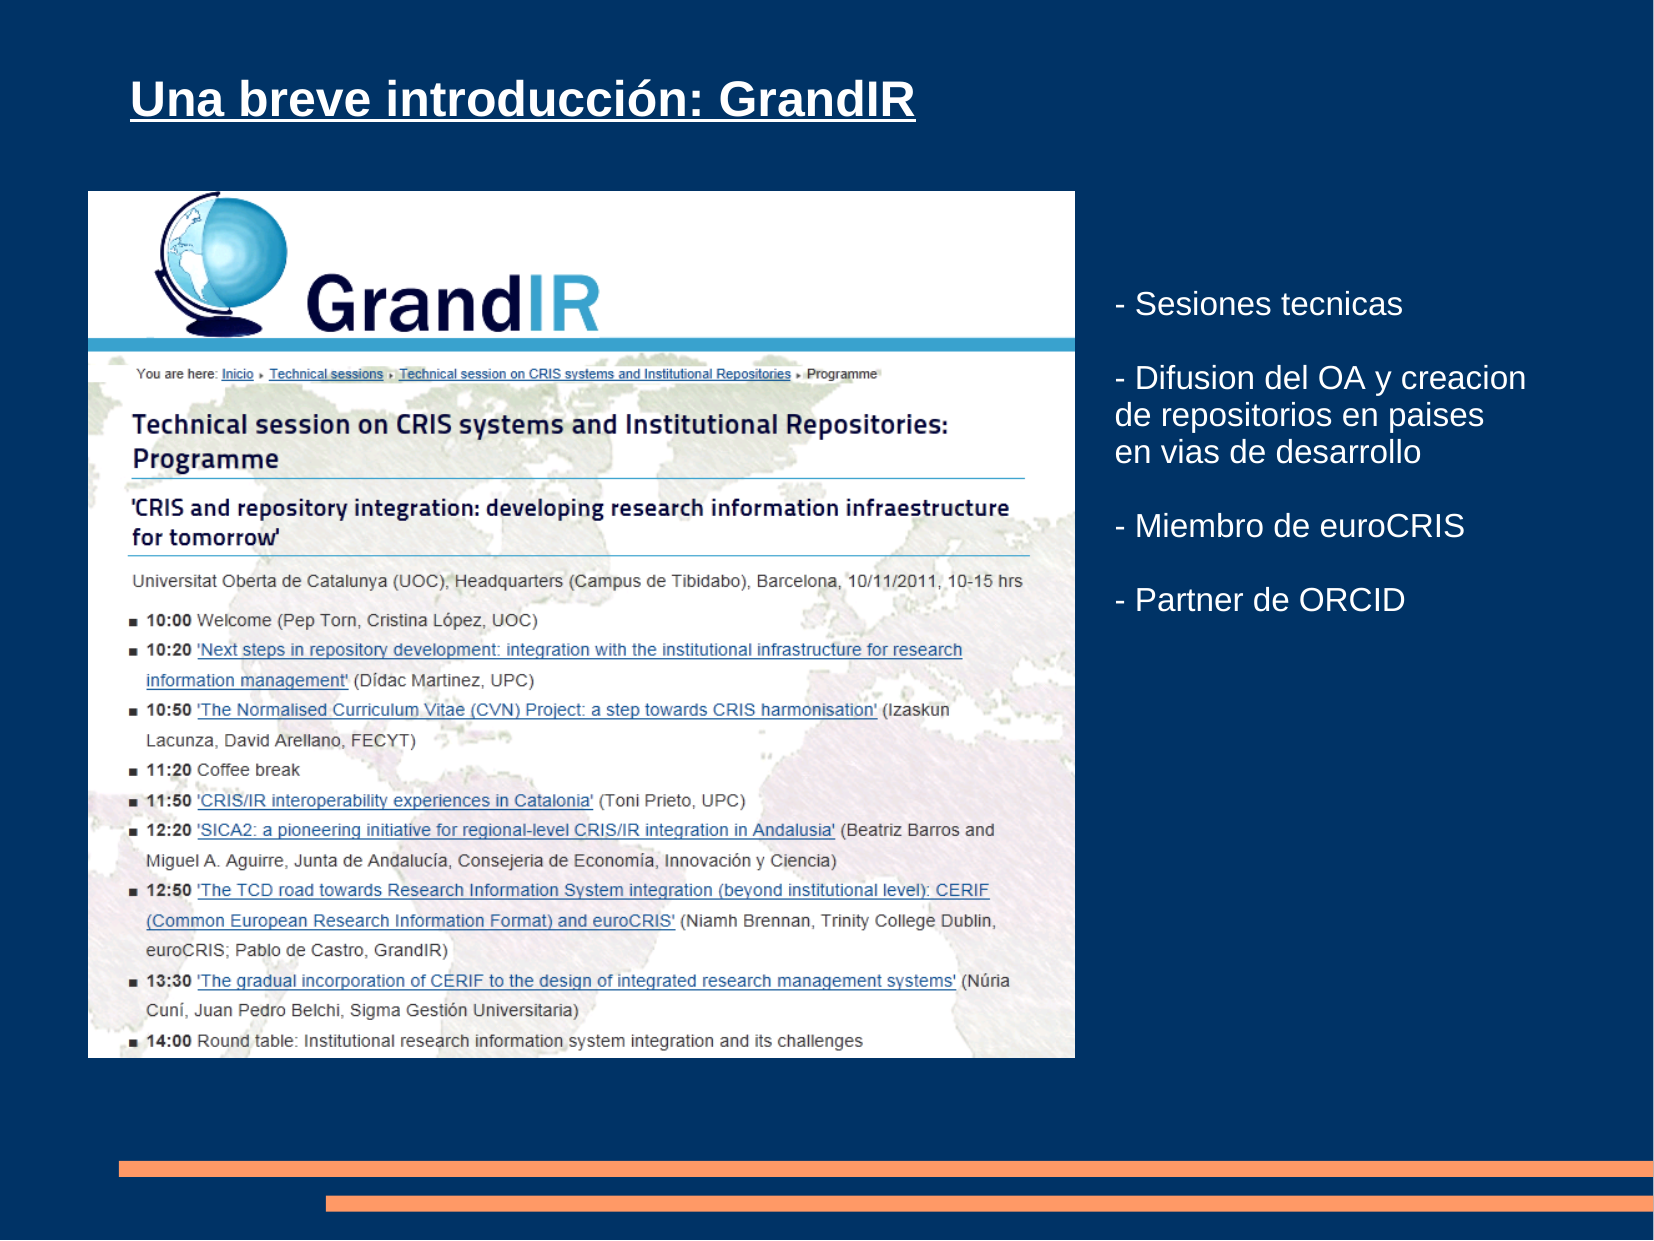

Una breve introducción: GrandIR
- Sesiones tecnicas
- Difusion del OA y creacion
de repositorios en paises
en vias de desarrollo
- Miembro de euroCRIS
- Partner de ORCID